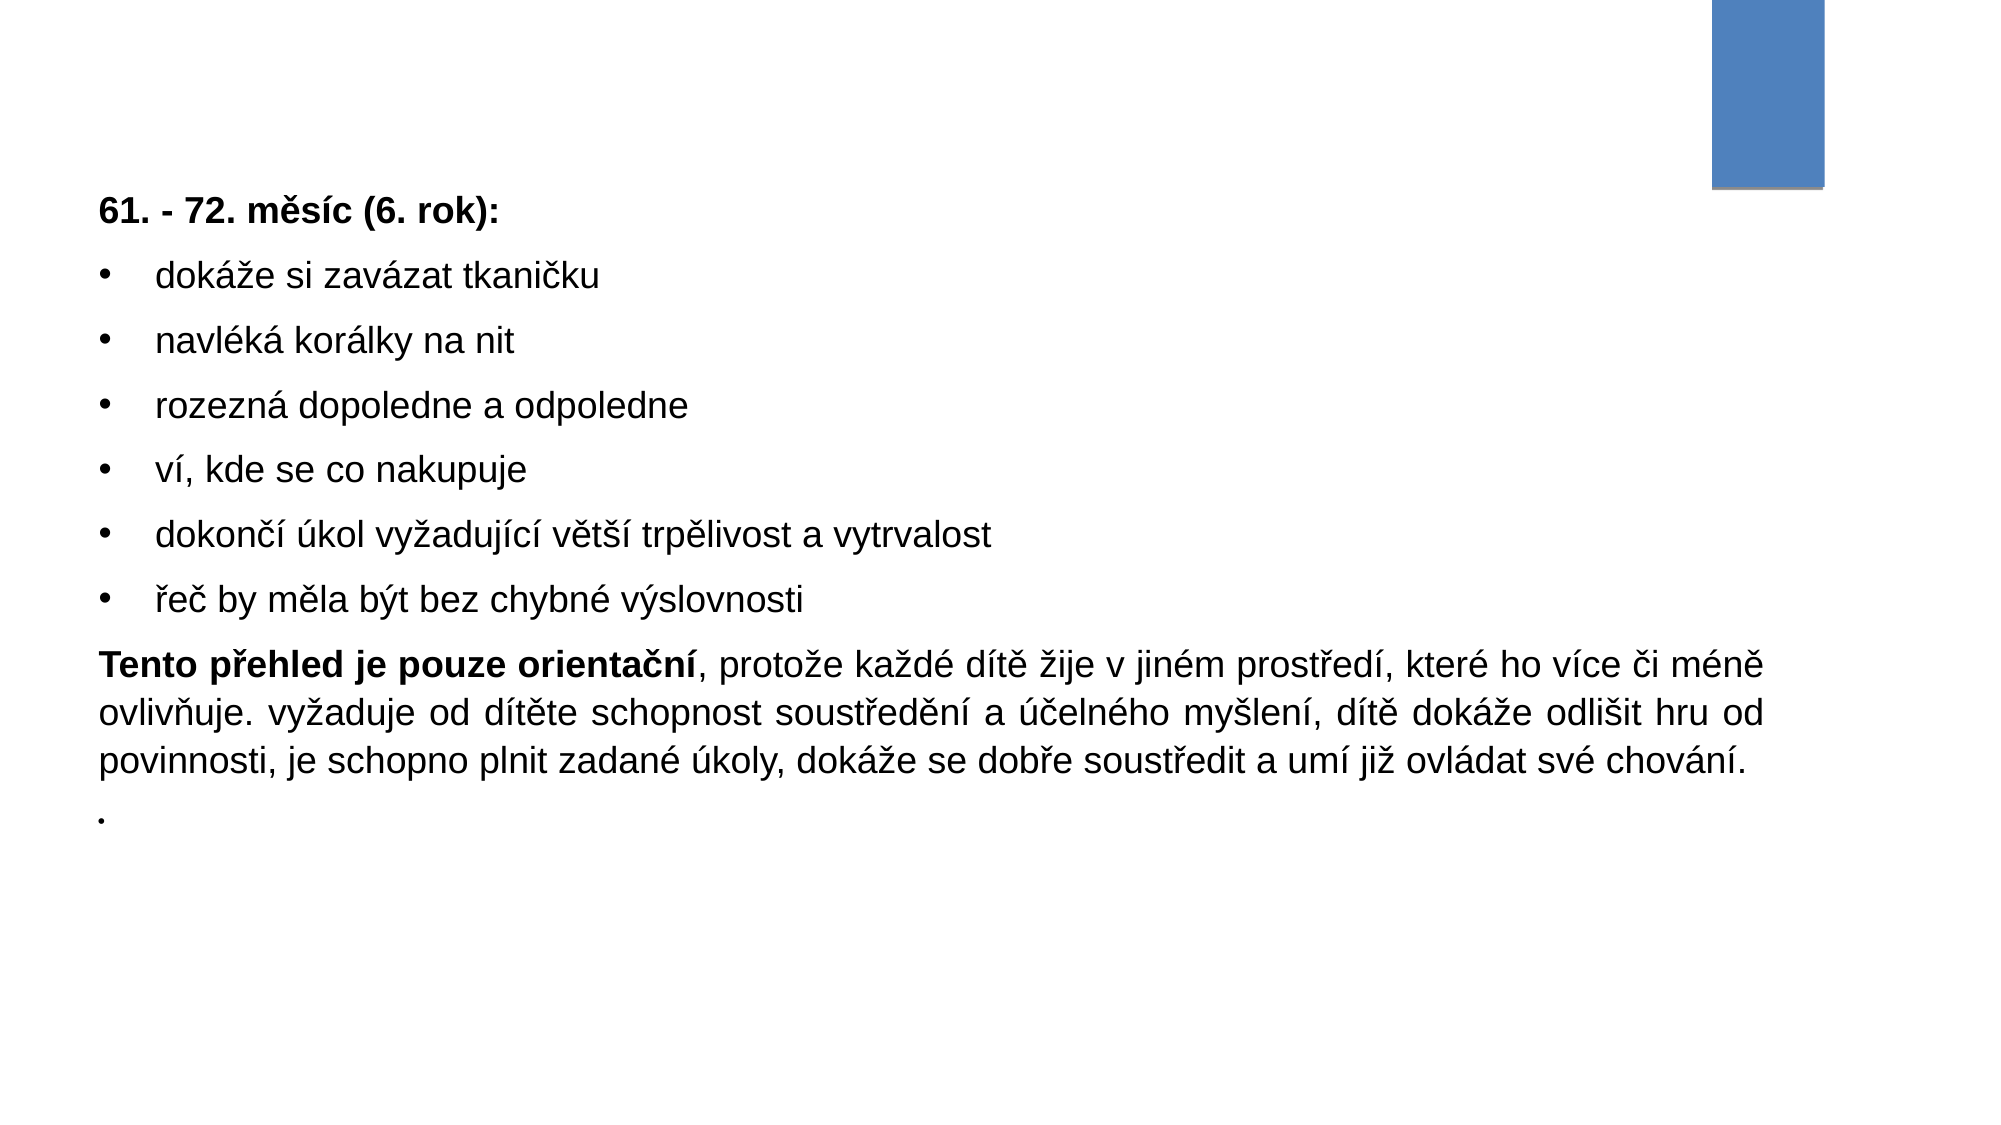

61. - 72. měsíc (6. rok):
dokáže si zavázat tkaničku
navléká korálky na nit
rozezná dopoledne a odpoledne
ví, kde se co nakupuje
dokončí úkol vyžadující větší trpělivost a vytrvalost
řeč by měla být bez chybné výslovnosti
Tento přehled je pouze orientační, protože každé dítě žije v jiném prostředí, které ho více či méně ovlivňuje. vyžaduje od dítěte schopnost soustředění a účelného myšlení, dítě dokáže odlišit hru od povinnosti, je schopno plnit zadané úkoly, dokáže se dobře soustředit a umí již ovládat své chování.